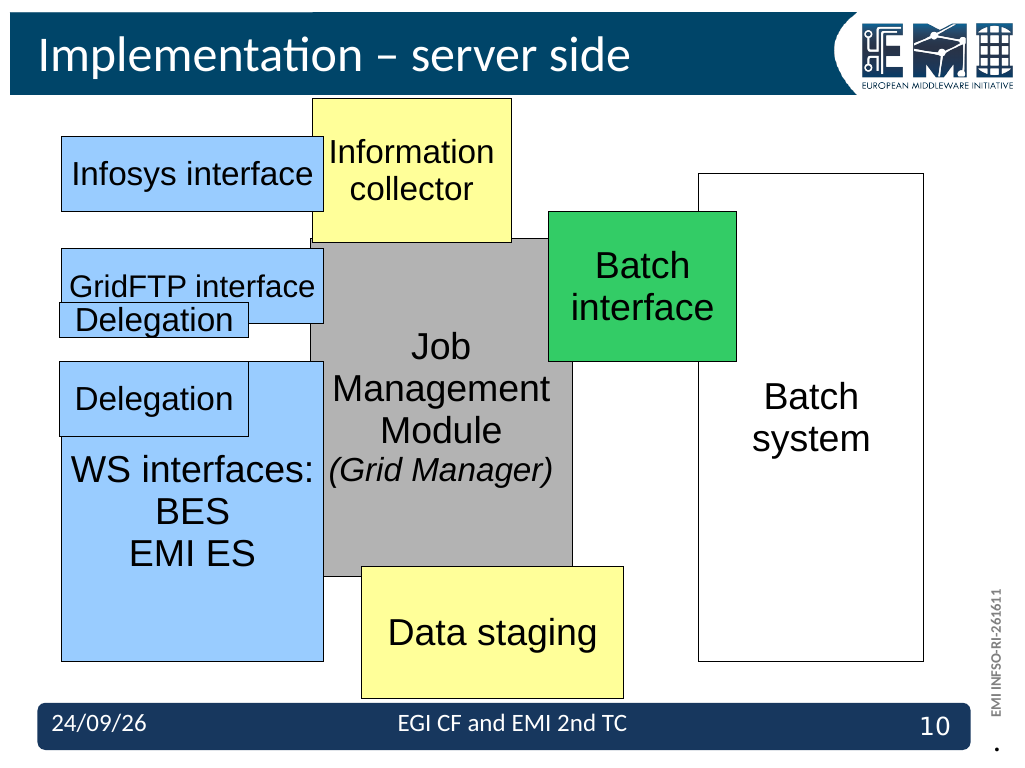

# Implementation – server side
Information
collector
Infosys interface
Batch
system
Batch
interface
Job
Management
Module
(Grid Manager)
GridFTP interface
Delegation
Delegation
WS interfaces:
BES
EMI ES
Data staging
EGI CF and EMI 2nd TC
10